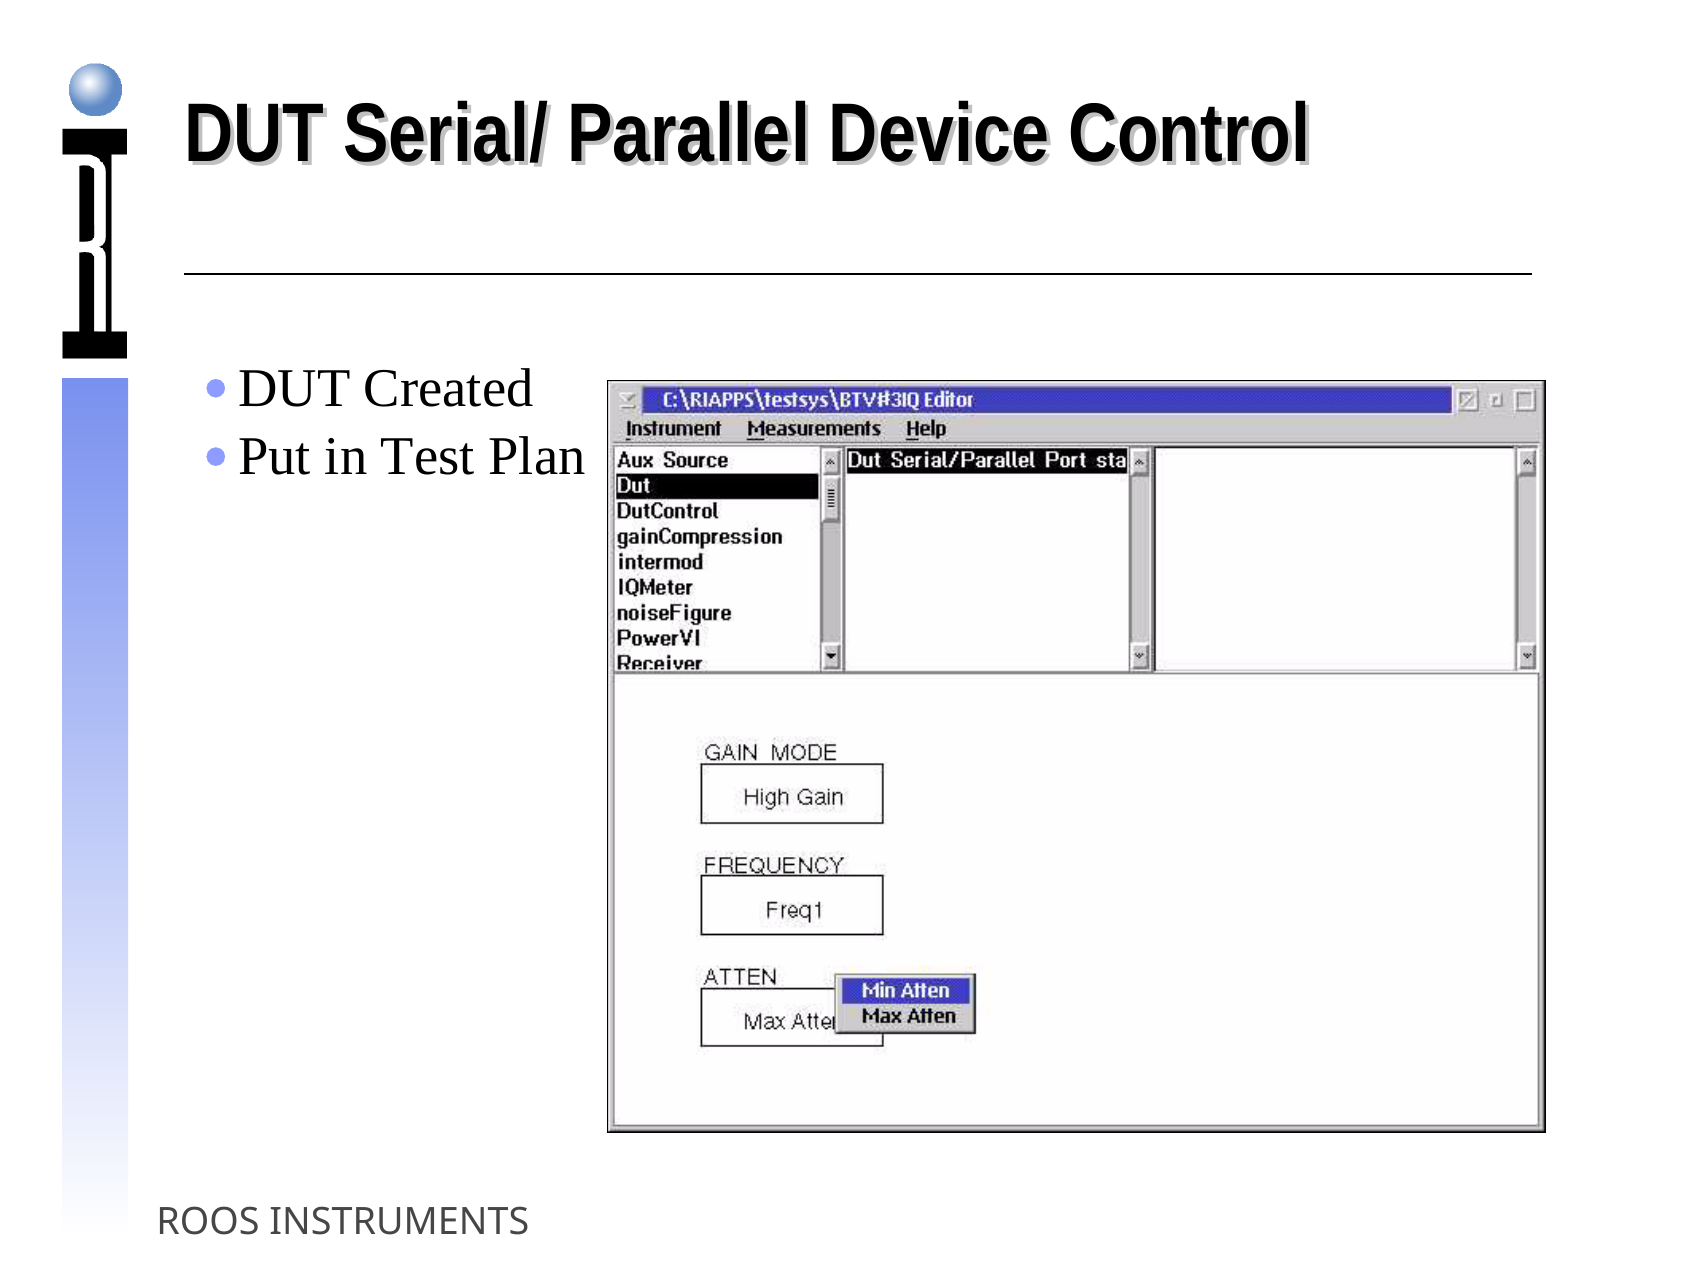

DUT Serial/ Parallel Device Control
DUT Created
Put in Test Plan